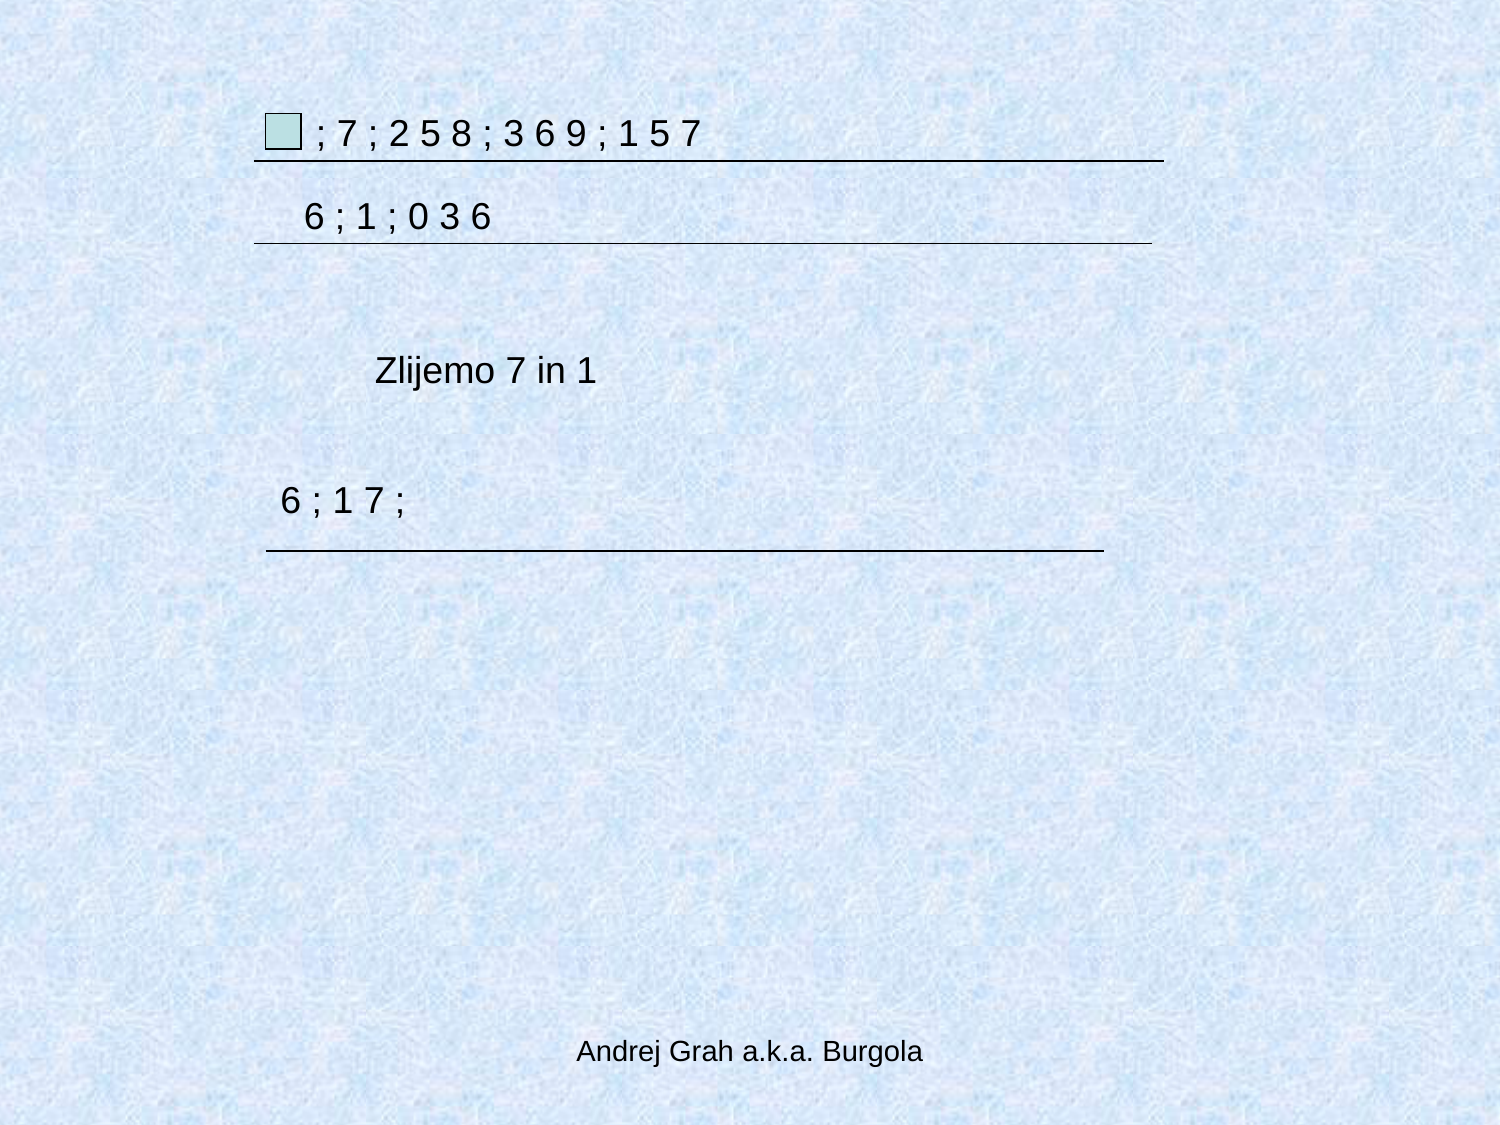

; 7 ; 2 5 8 ; 3 6 9 ; 1 5 7
6 ; 1 ; 0 3 6
Zlijemo 7 in 1
6 ; 1 7 ;
Andrej Grah a.k.a. Burgola